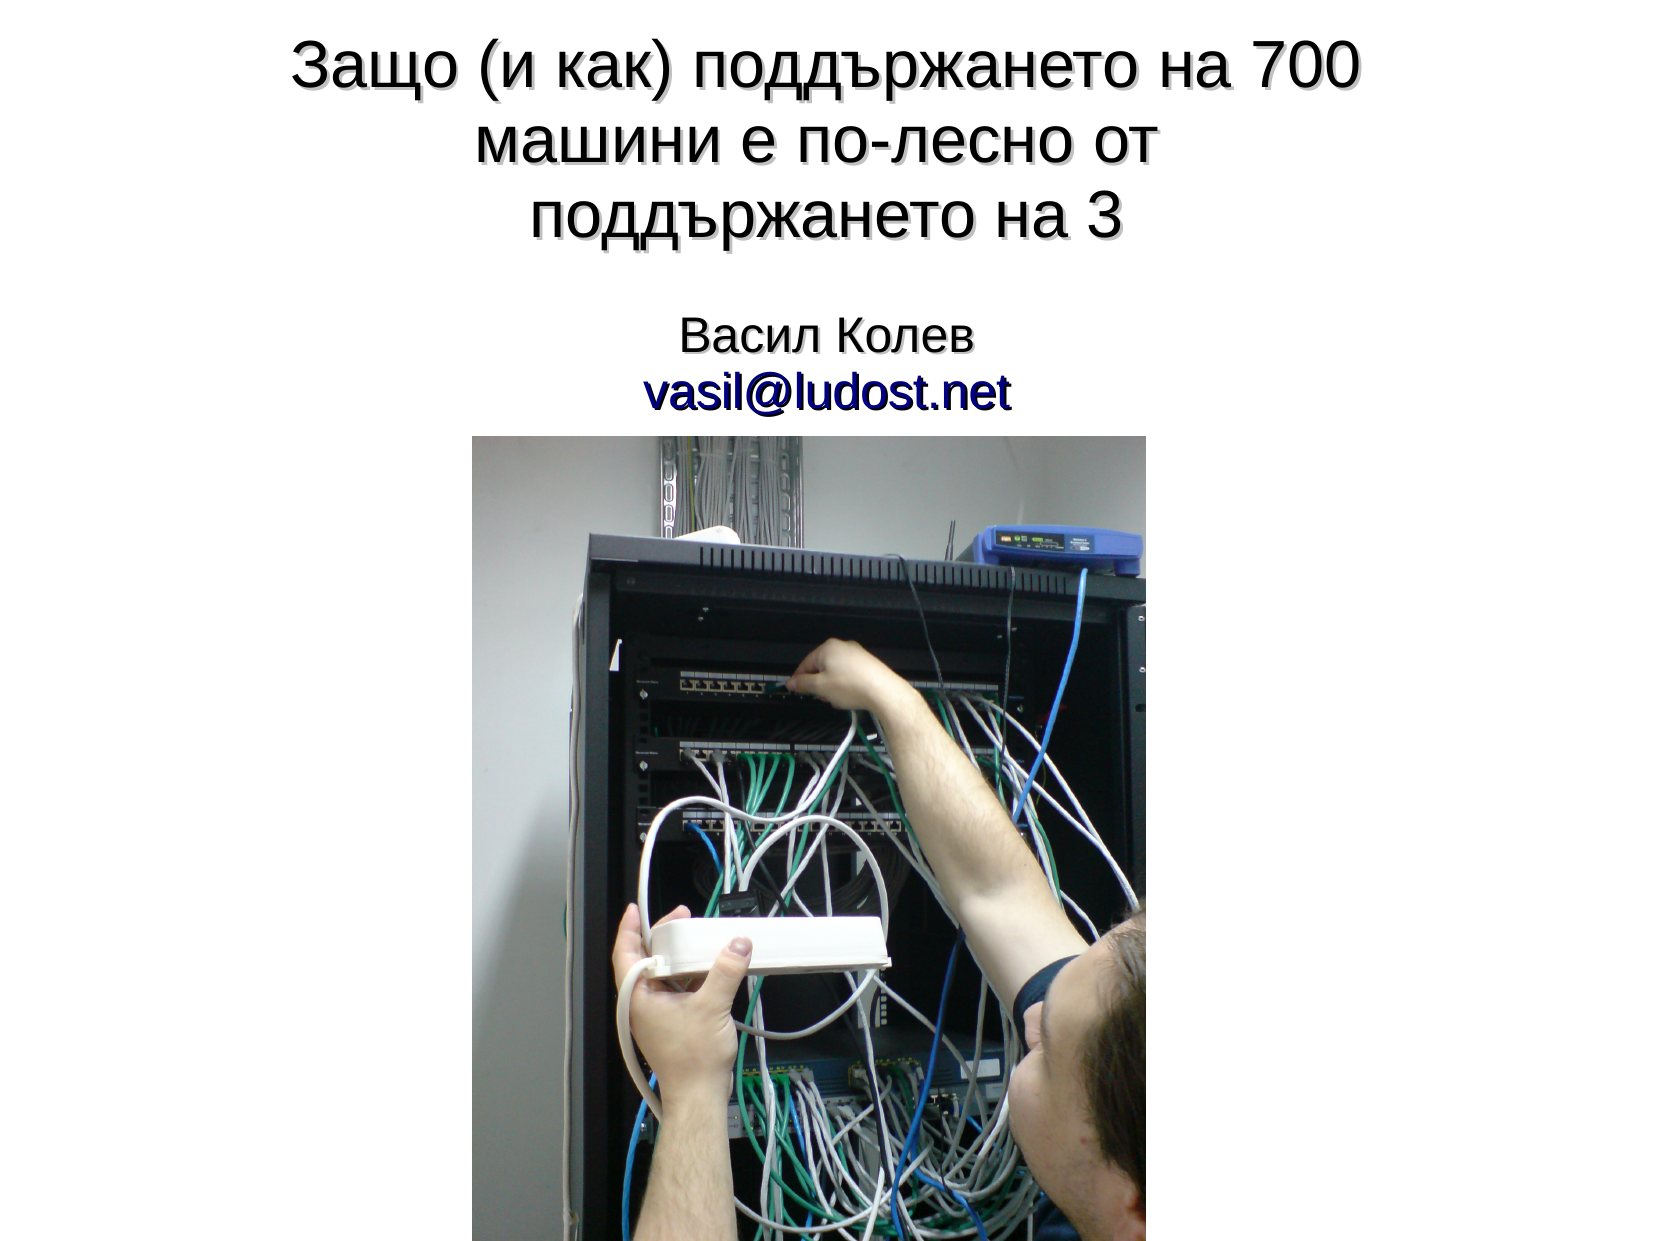

# Защо (и как) поддържането на 700
машини е по-лесно от
поддържането на 3
Васил Колев
vasil@ludost.net